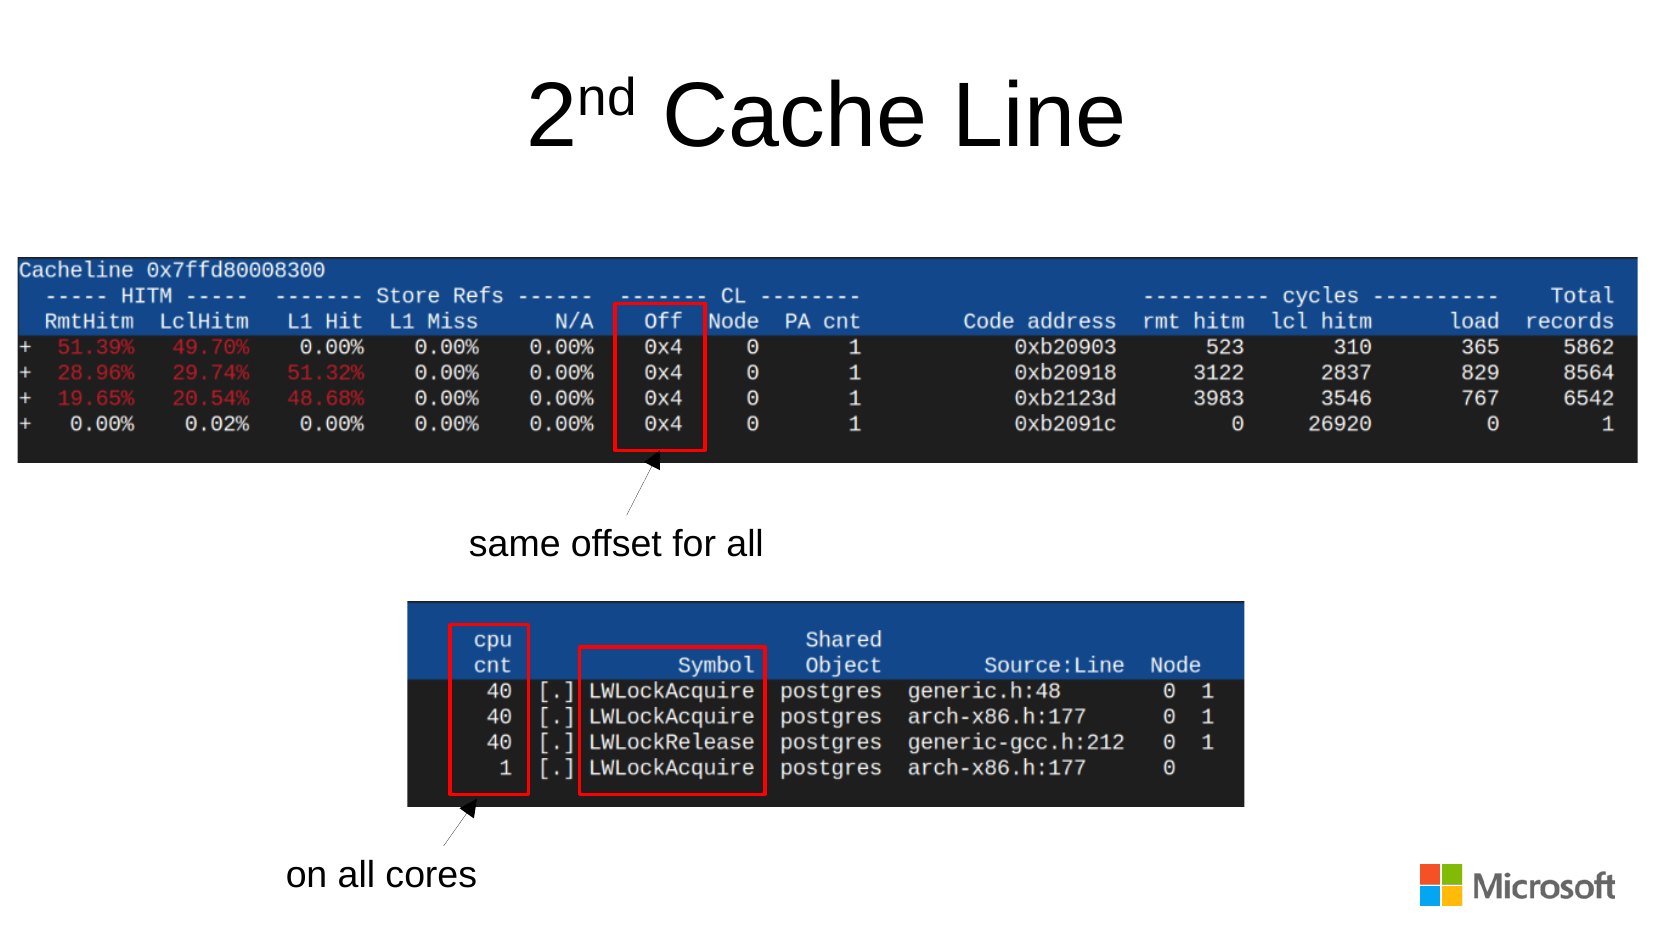

# 2nd Cache Line
same offset for all
on all cores